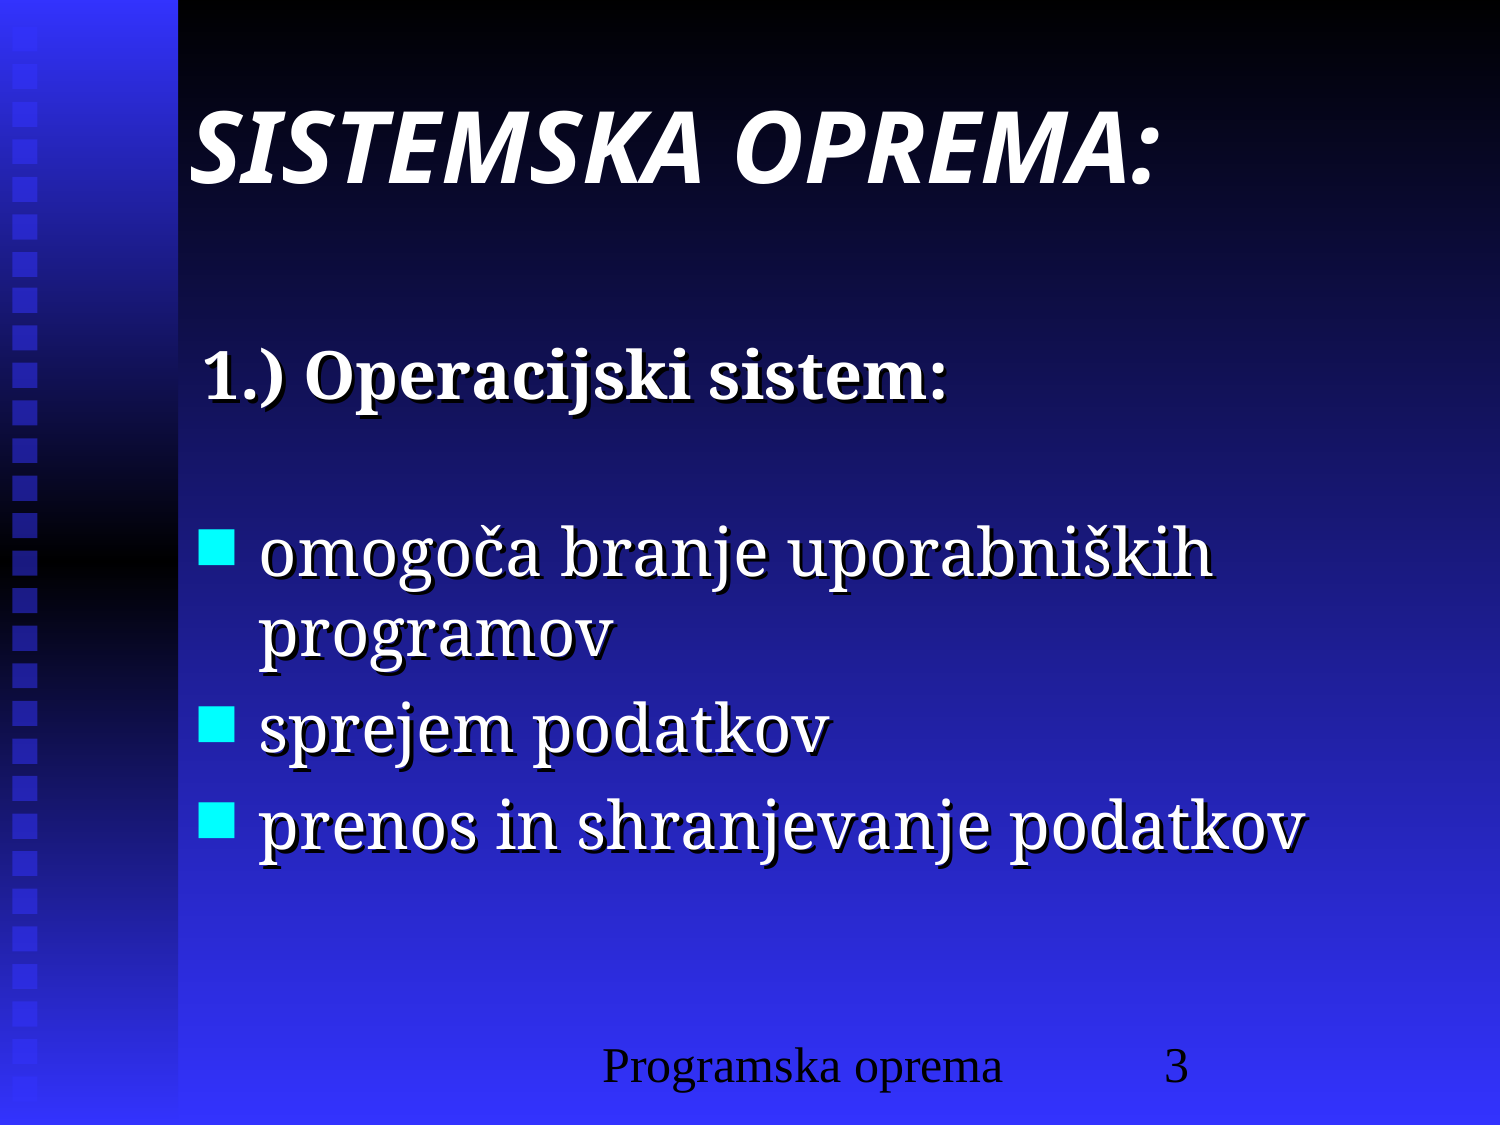

# SISTEMSKA OPREMA:
1.) Operacijski sistem:
omogoča branje uporabniških programov
sprejem podatkov
prenos in shranjevanje podatkov
Programska oprema
3